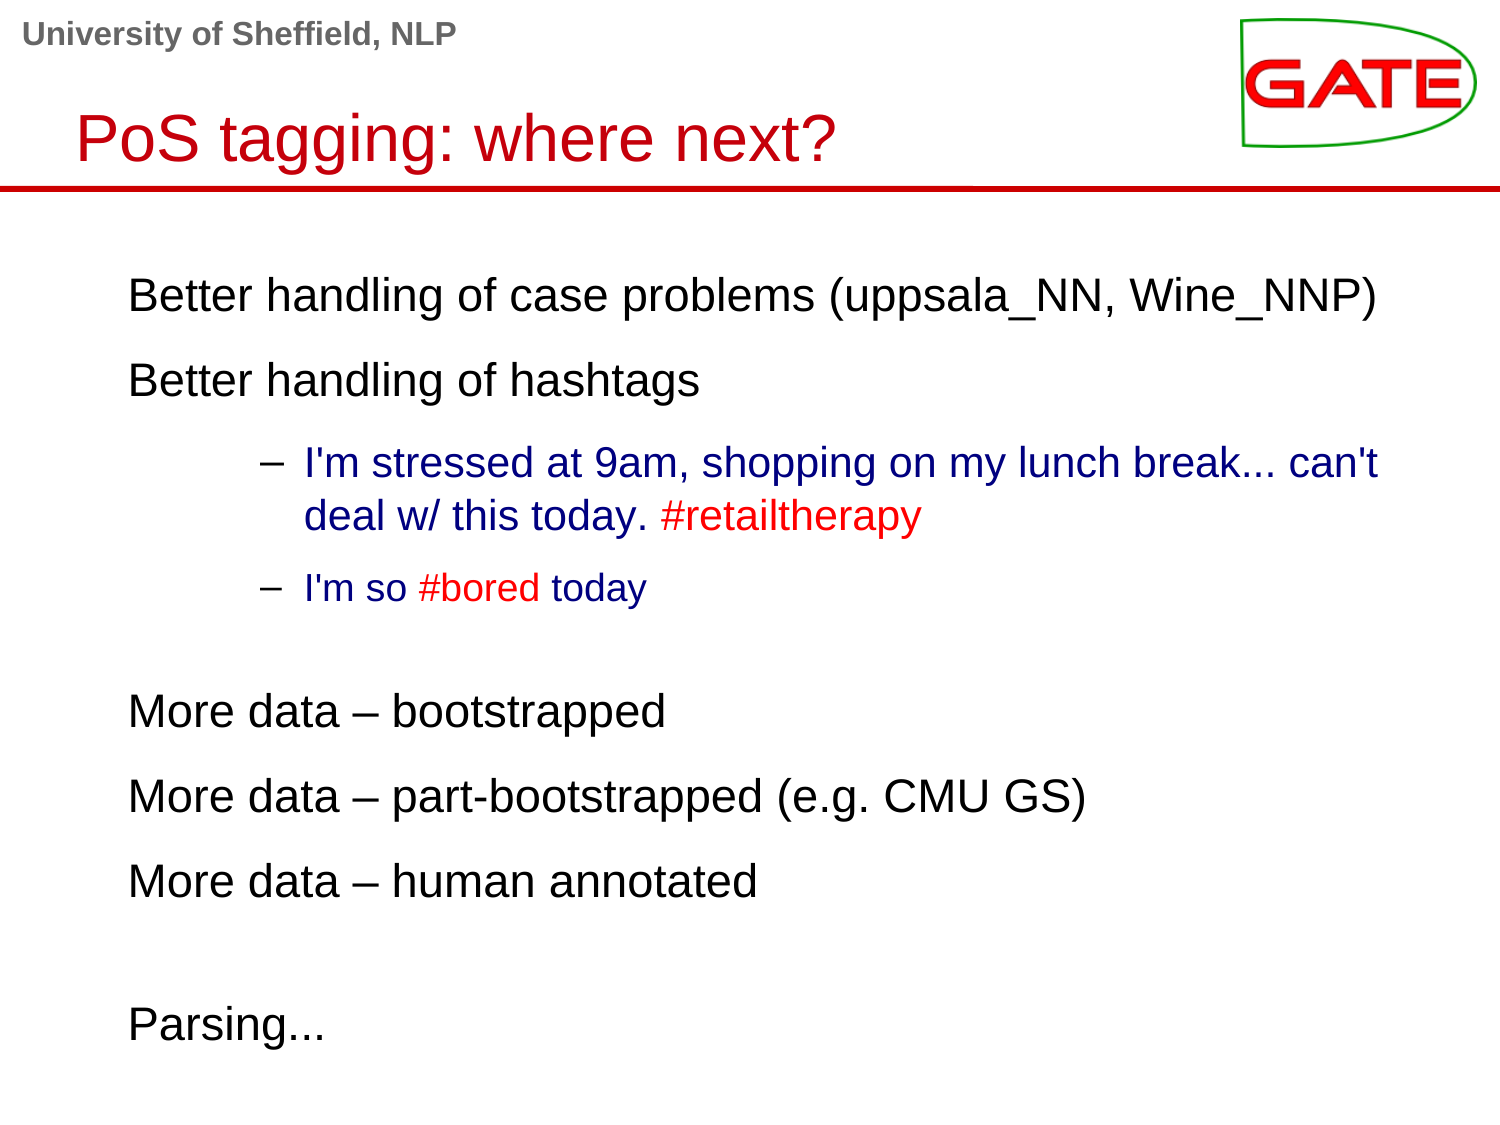

# PoS tagging: where next?
Better handling of case problems (uppsala_NN, Wine_NNP)
Better handling of hashtags
I'm stressed at 9am, shopping on my lunch break... can't deal w/ this today. #retailtherapy
I'm so #bored today
More data – bootstrapped
More data – part-bootstrapped (e.g. CMU GS)
More data – human annotated
Parsing...